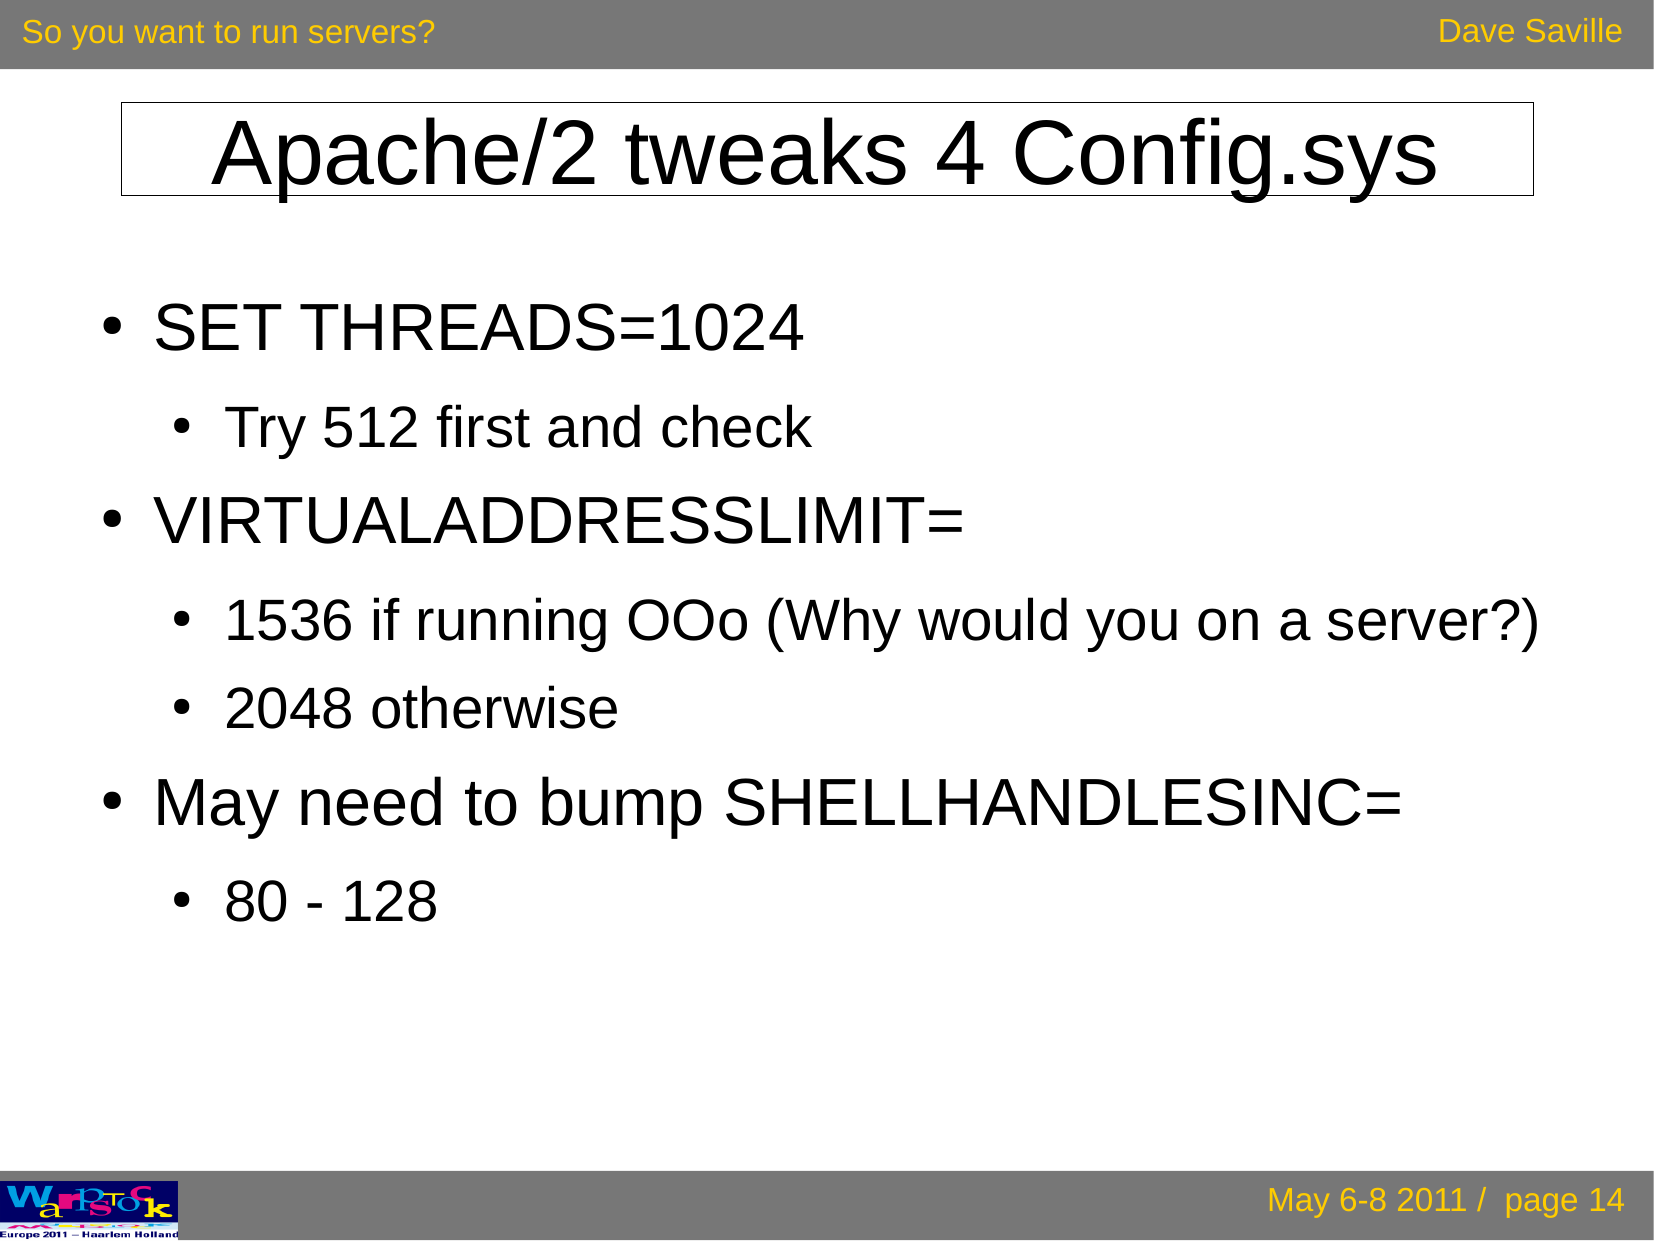

# Apache/2 tweaks 4 Config.sys
SET THREADS=1024
Try 512 first and check
VIRTUALADDRESSLIMIT=
1536 if running OOo (Why would you on a server?)
2048 otherwise
May need to bump SHELLHANDLESINC=
80 - 128